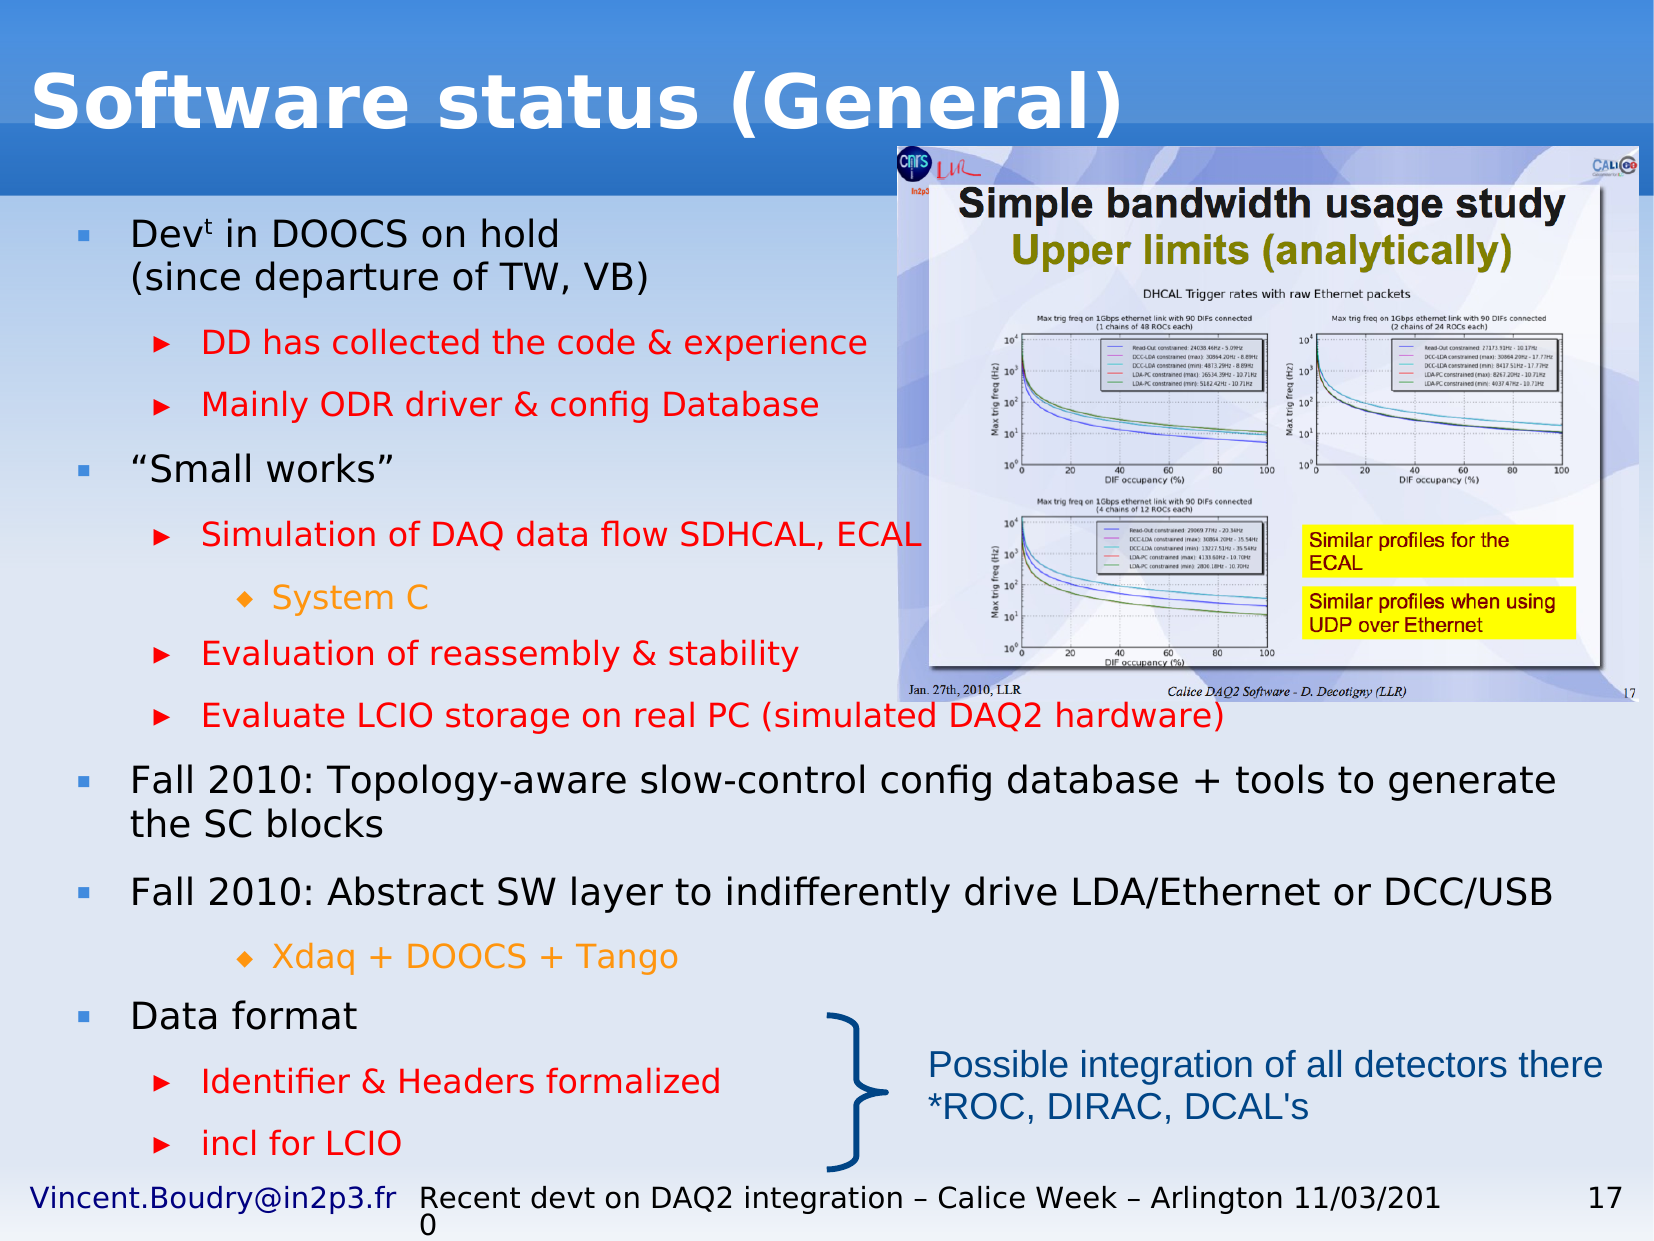

# Software status (General)
Devt in DOOCS on hold
(since departure of TW, VB)
DD has collected the code & experience
Mainly ODR driver & config Database
“Small works”
Simulation of DAQ data flow SDHCAL, ECAL
System C
Evaluation of reassembly & stability
Evaluate LCIO storage on real PC (simulated DAQ2 hardware)
Fall 2010: Topology-aware slow-control config database + tools to generate the SC blocks
Fall 2010: Abstract SW layer to indifferently drive LDA/Ethernet or DCC/USB
Xdaq + DOOCS + Tango
Data format
Identifier & Headers formalized
incl for LCIO
Possible integration of all detectors there
*ROC, DIRAC, DCAL's
Recent devt on DAQ2 integration – Calice Week – Arlington 11/03/2010
17